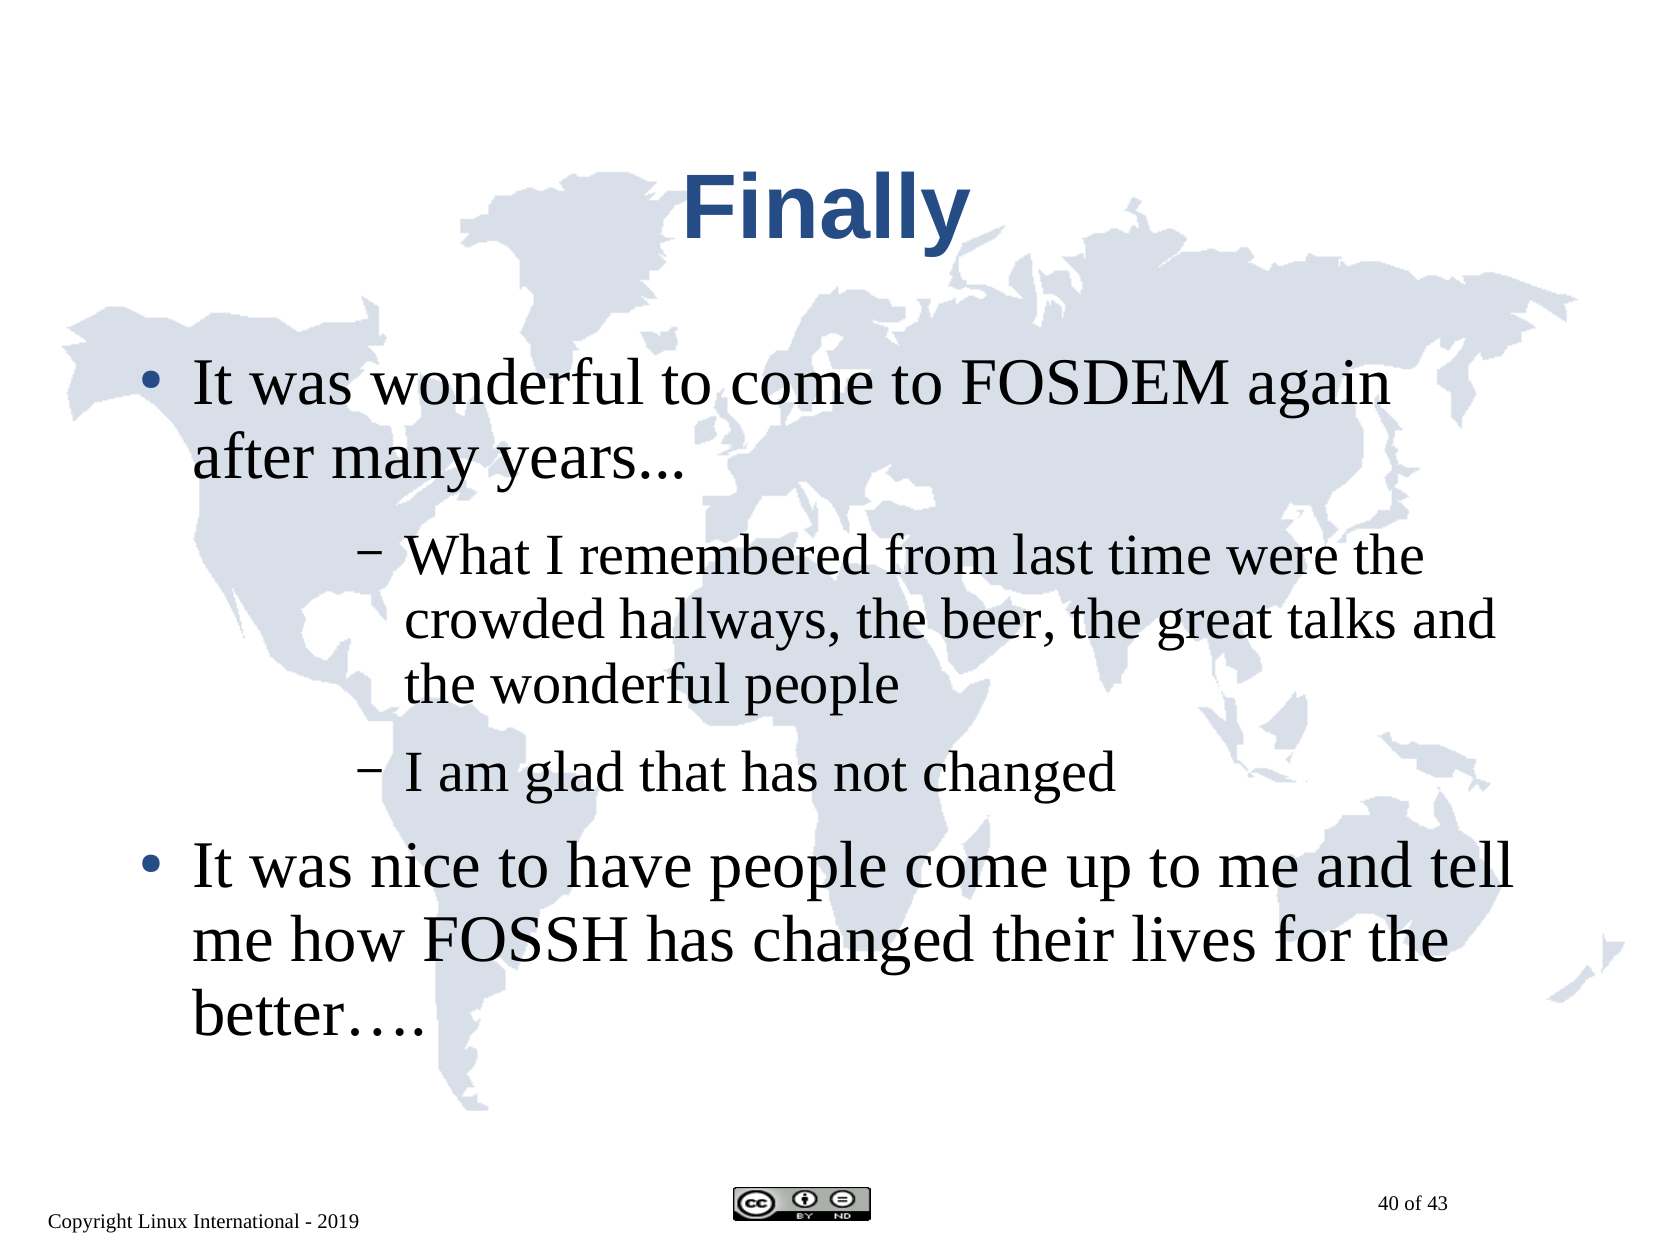

# Finally
It was wonderful to come to FOSDEM again after many years...
What I remembered from last time were the crowded hallways, the beer, the great talks and the wonderful people
I am glad that has not changed
It was nice to have people come up to me and tell me how FOSSH has changed their lives for the better….